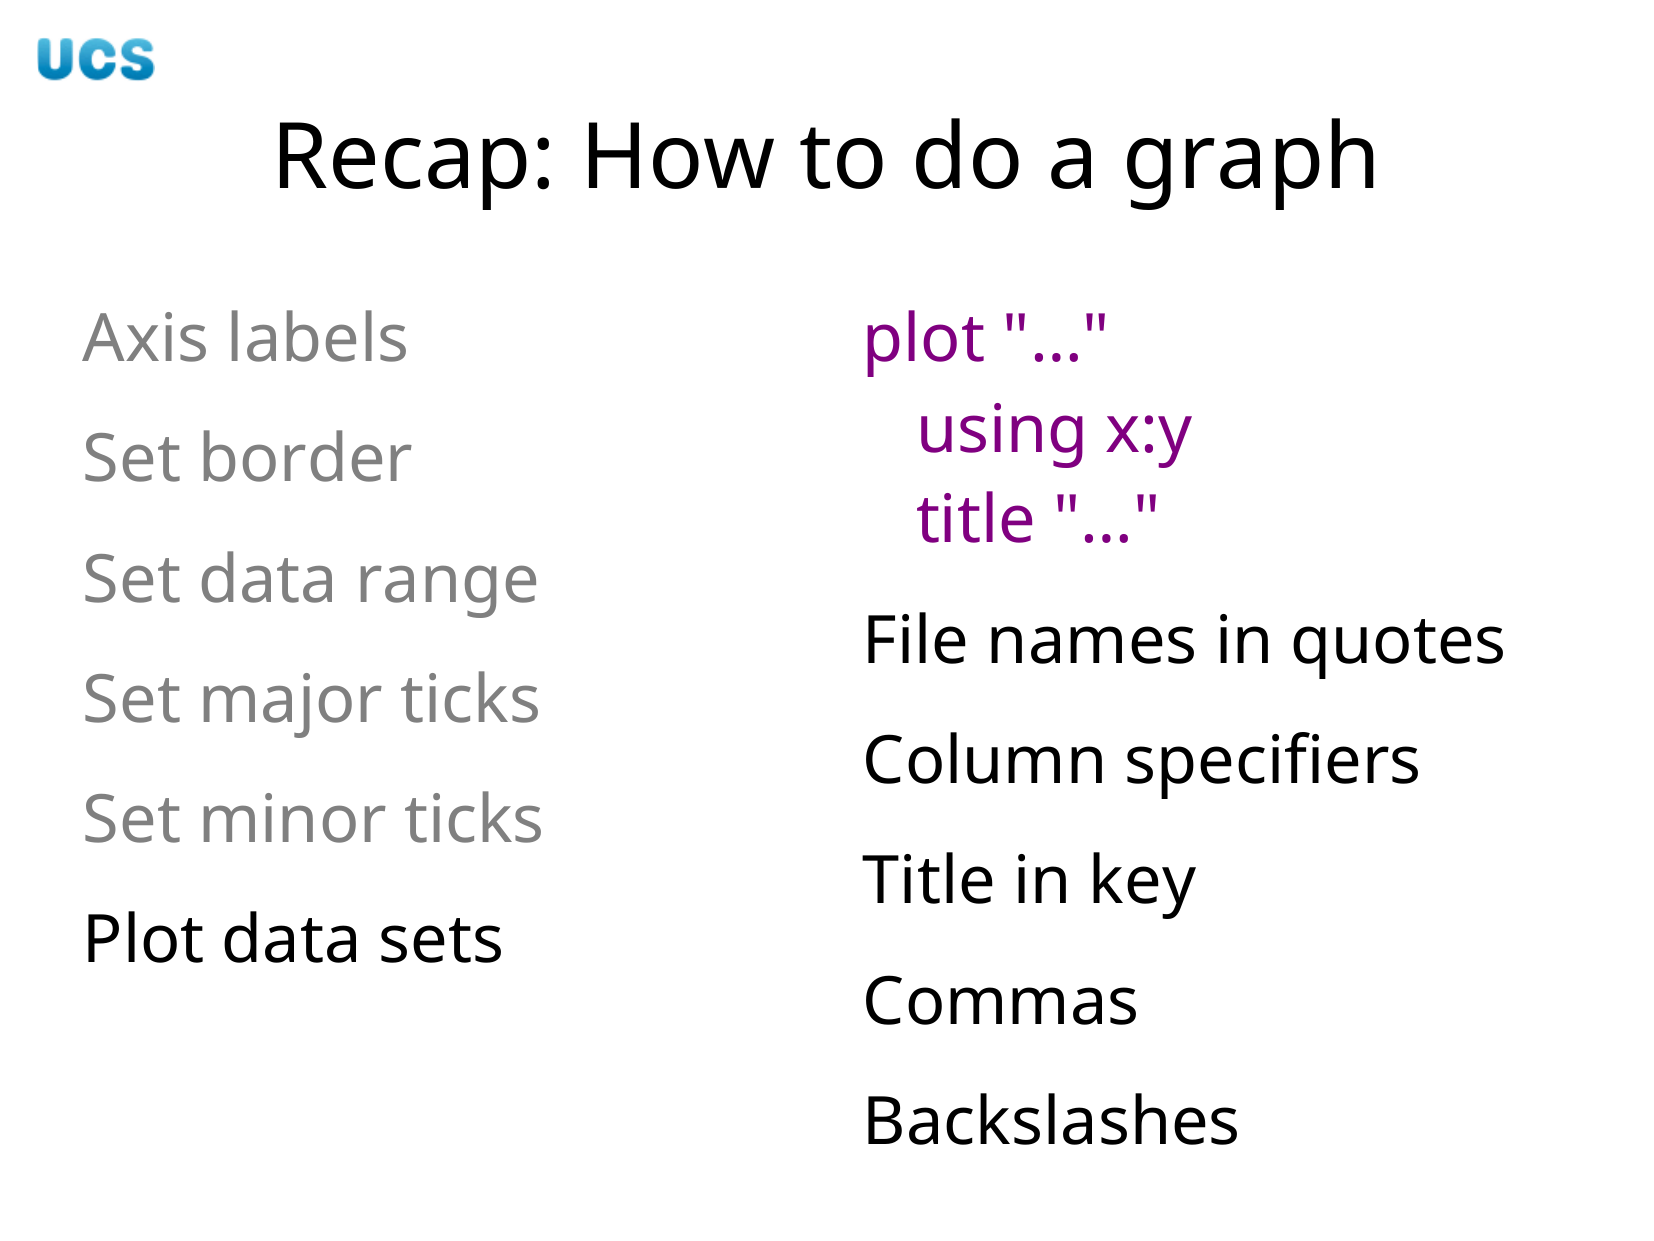

# Recap: How to do a graph
Axis labels
Set border
Set data range
Set major ticks
Set minor ticks
Plot data sets
plot "…"
using x:y
title "…"
File names in quotes
Column specifiers
Title in key
Commas
Backslashes